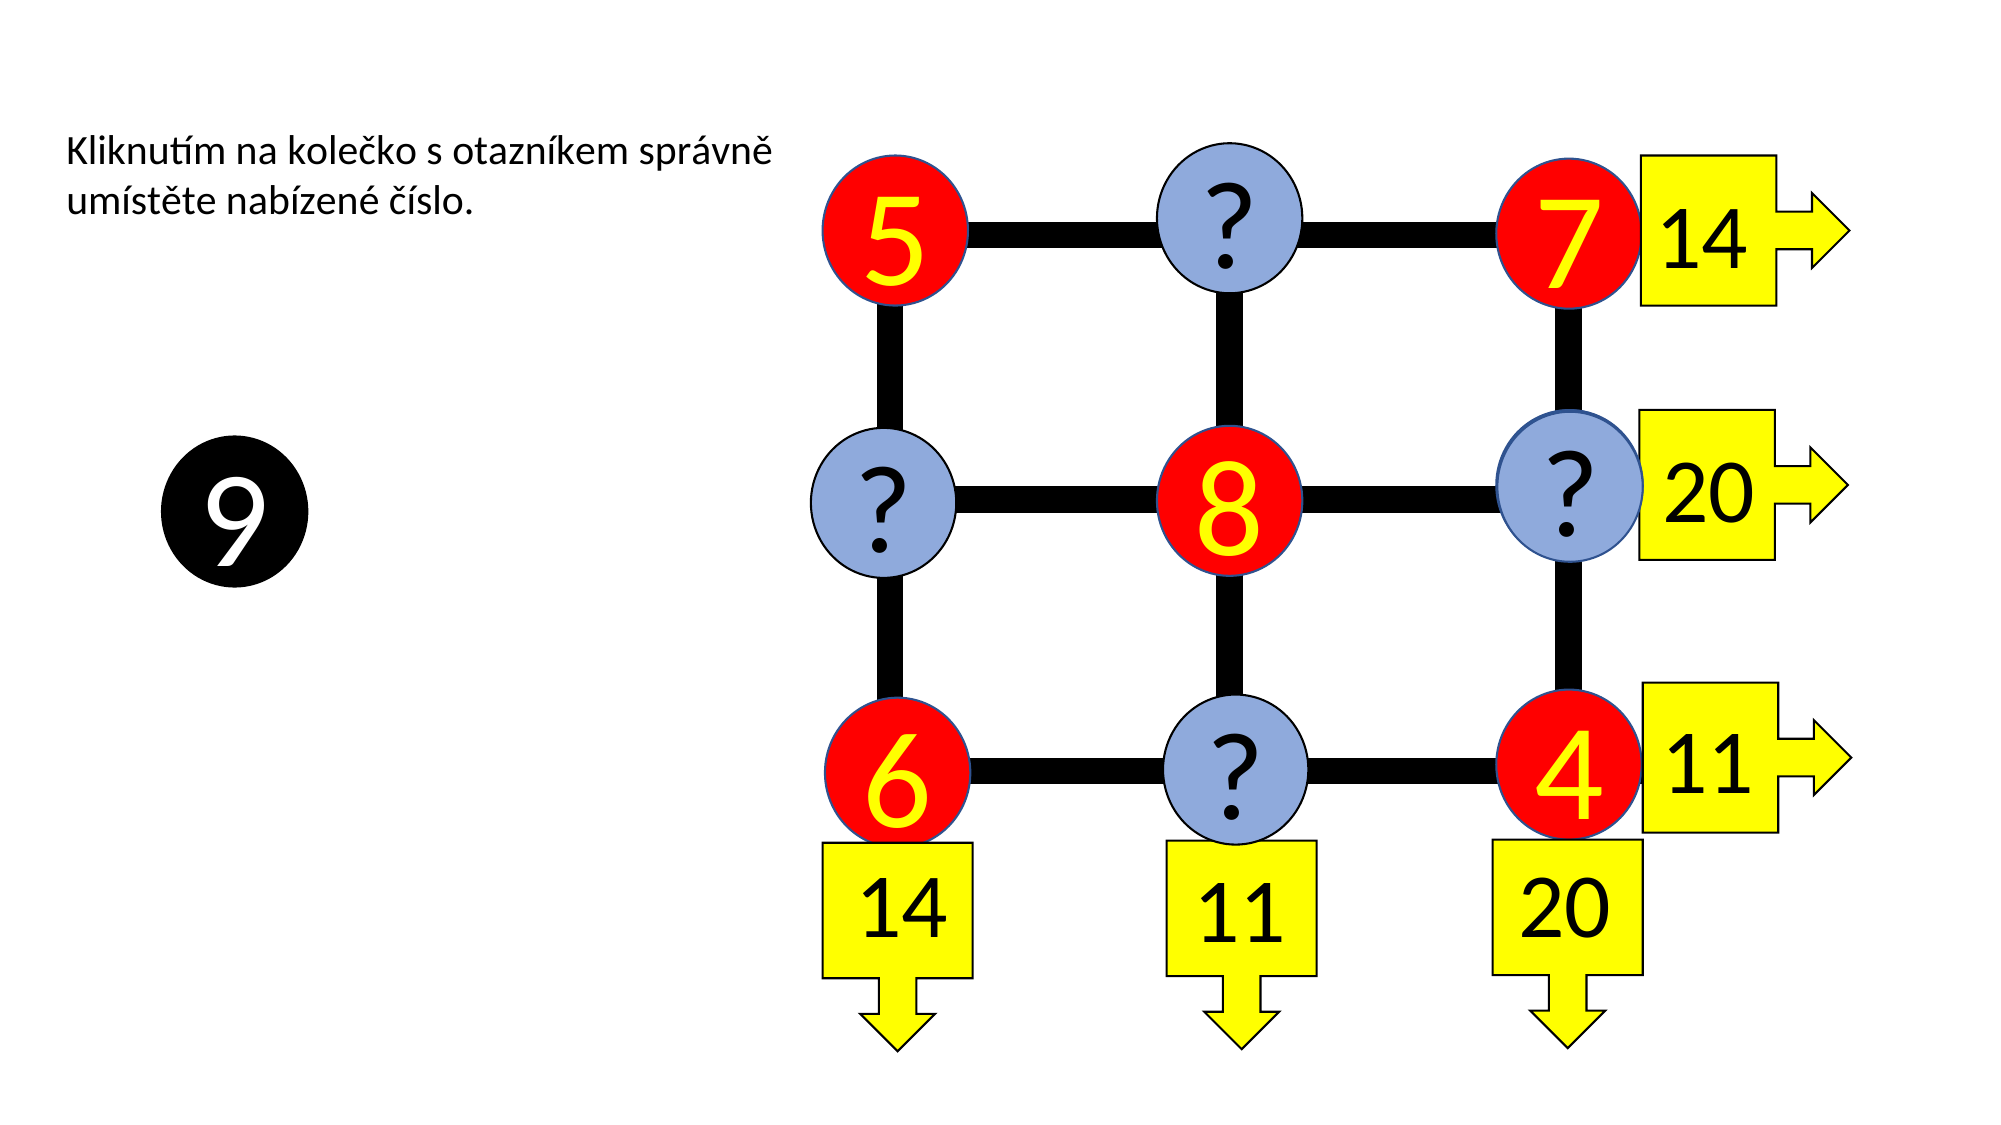

Kliknutím na kolečko s otazníkem správně
umístěte nabízené číslo.
?
5
7
14
9
4
?
20
8
?
9
4
?
11
6
14
20
11